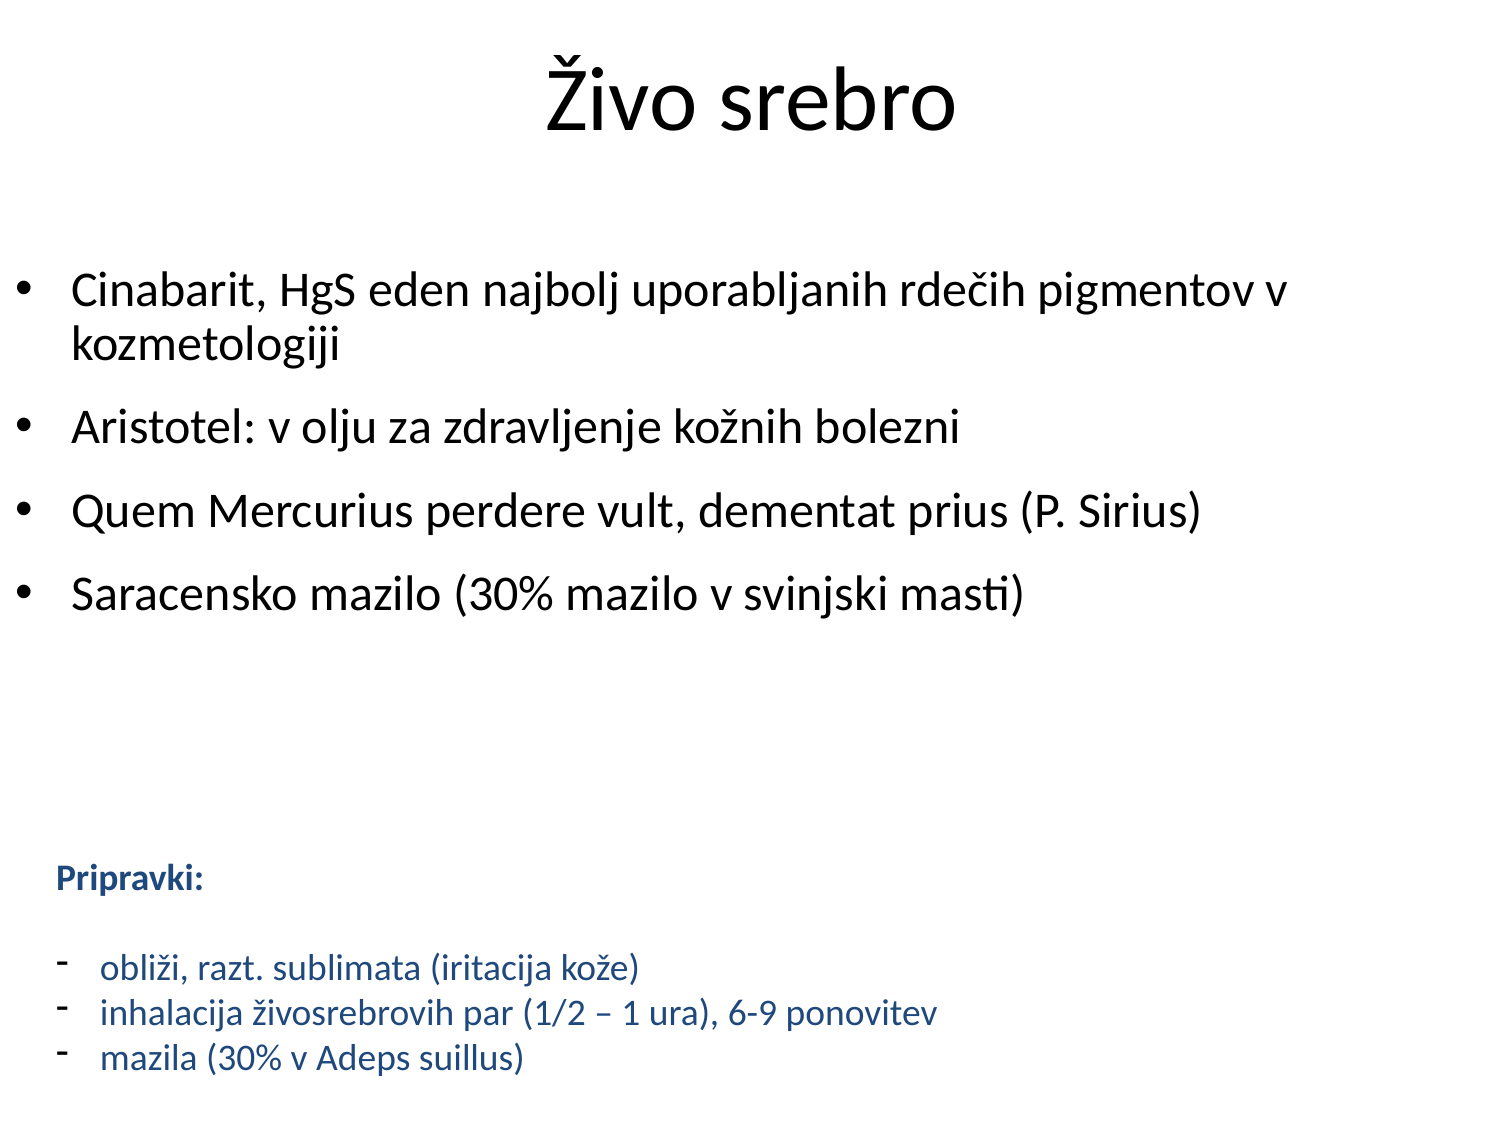

# Živo srebro
Cinabarit, HgS eden najbolj uporabljanih rdečih pigmentov v kozmetologiji
Aristotel: v olju za zdravljenje kožnih bolezni
Quem Mercurius perdere vult, dementat prius (P. Sirius)
Saracensko mazilo (30% mazilo v svinjski masti)
Pripravki:
 obliži, razt. sublimata (iritacija kože)
 inhalacija živosrebrovih par (1/2 – 1 ura), 6-9 ponovitev
 mazila (30% v Adeps suillus)